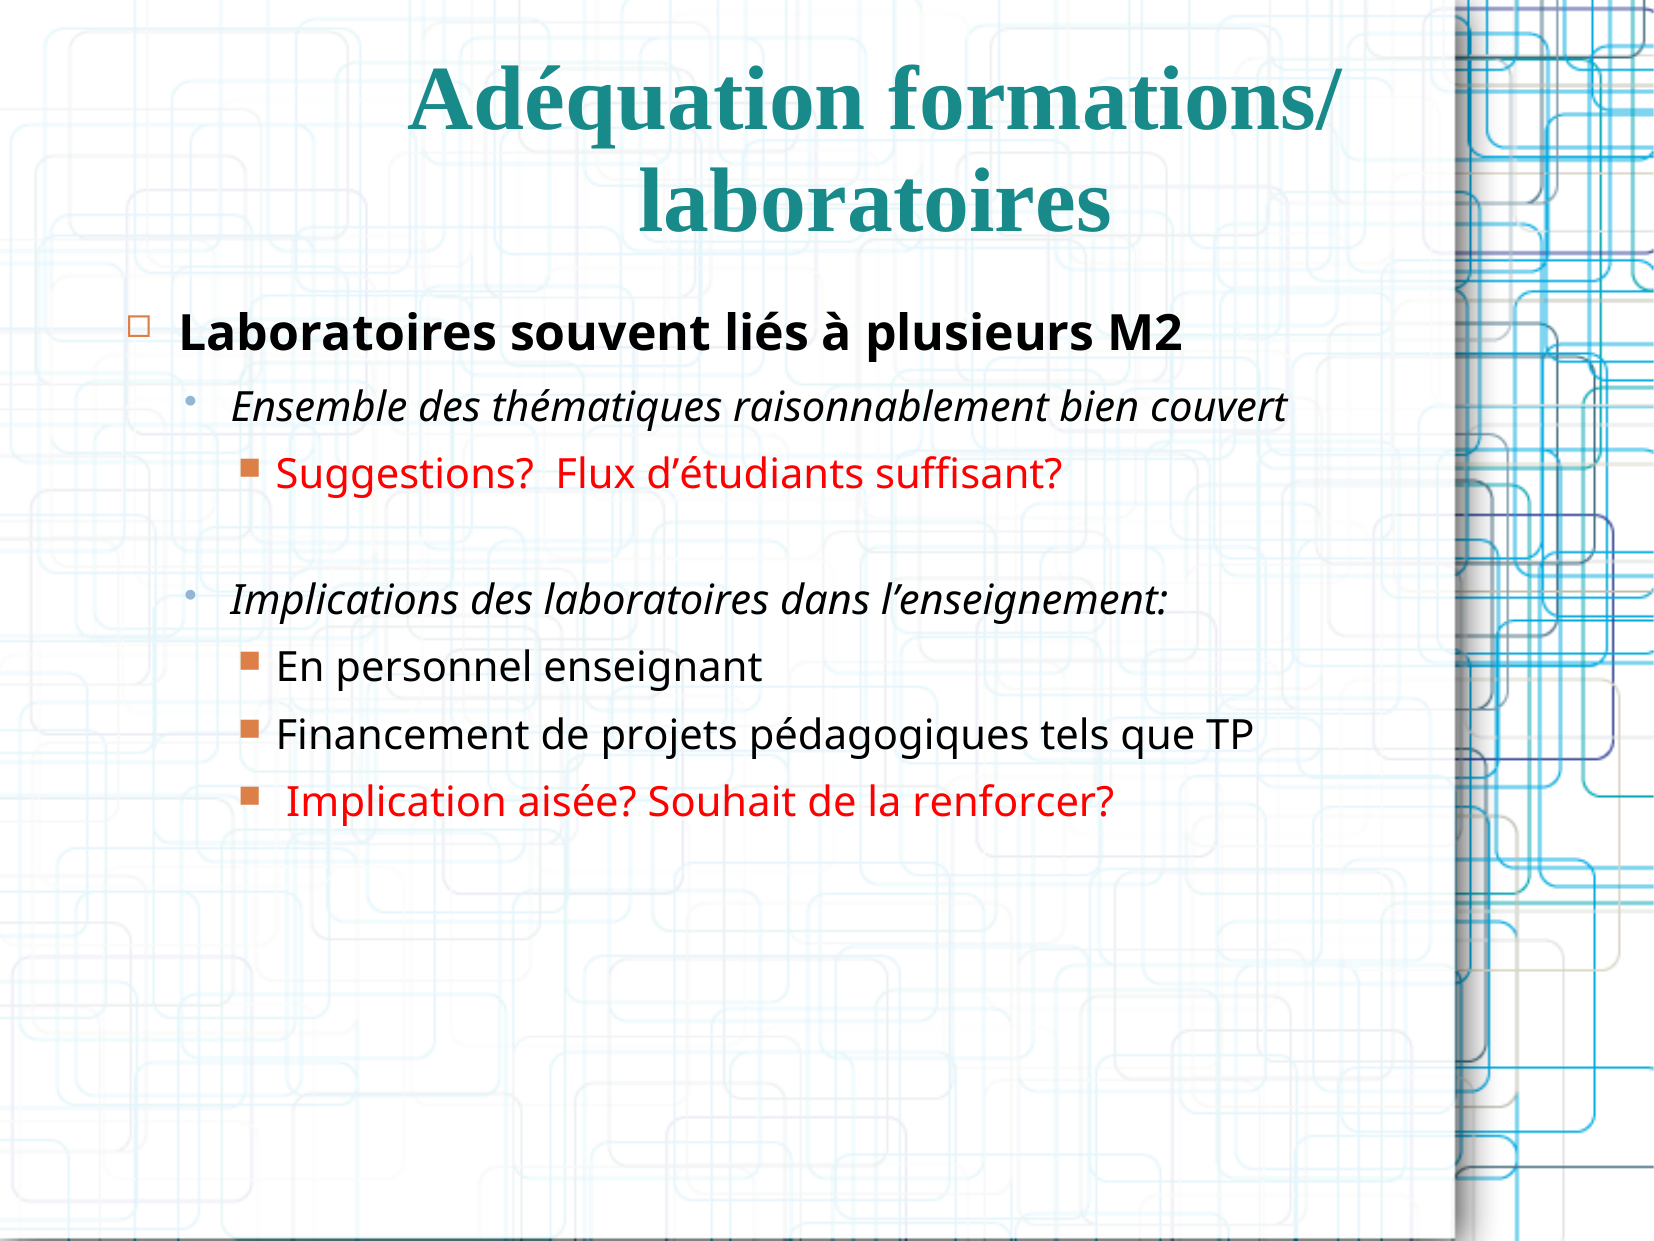

Adéquation formations/
laboratoires
# Laboratoires souvent liés à plusieurs M2
Ensemble des thématiques raisonnablement bien couvert
Suggestions? Flux d’étudiants suffisant?
Implications des laboratoires dans l’enseignement:
En personnel enseignant
Financement de projets pédagogiques tels que TP
 Implication aisée? Souhait de la renforcer?